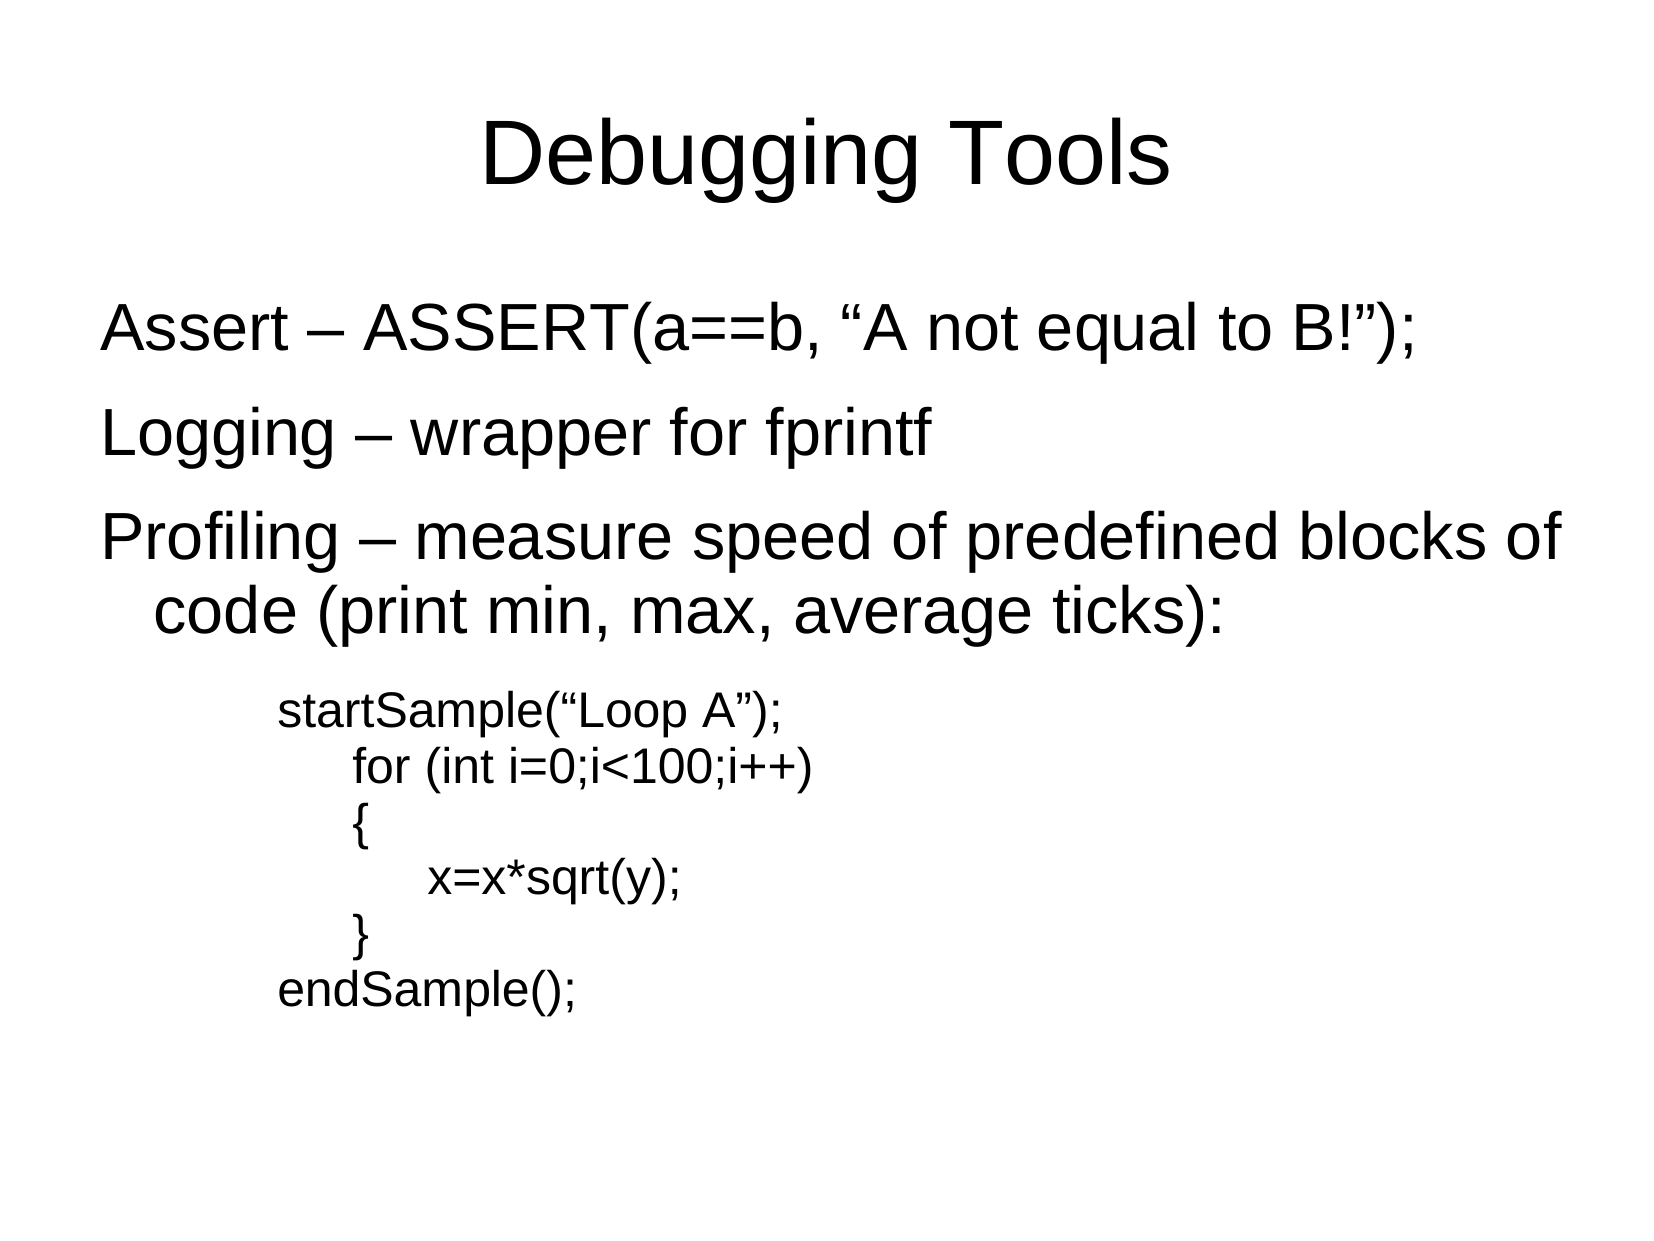

# Debugging Tools
Assert – ASSERT(a==b, “A not equal to B!”);
Logging – wrapper for fprintf
Profiling – measure speed of predefined blocks of code (print min, max, average ticks):
startSample(“Loop A”);
	for (int i=0;i<100;i++)
	{
		x=x*sqrt(y);
	}
endSample();